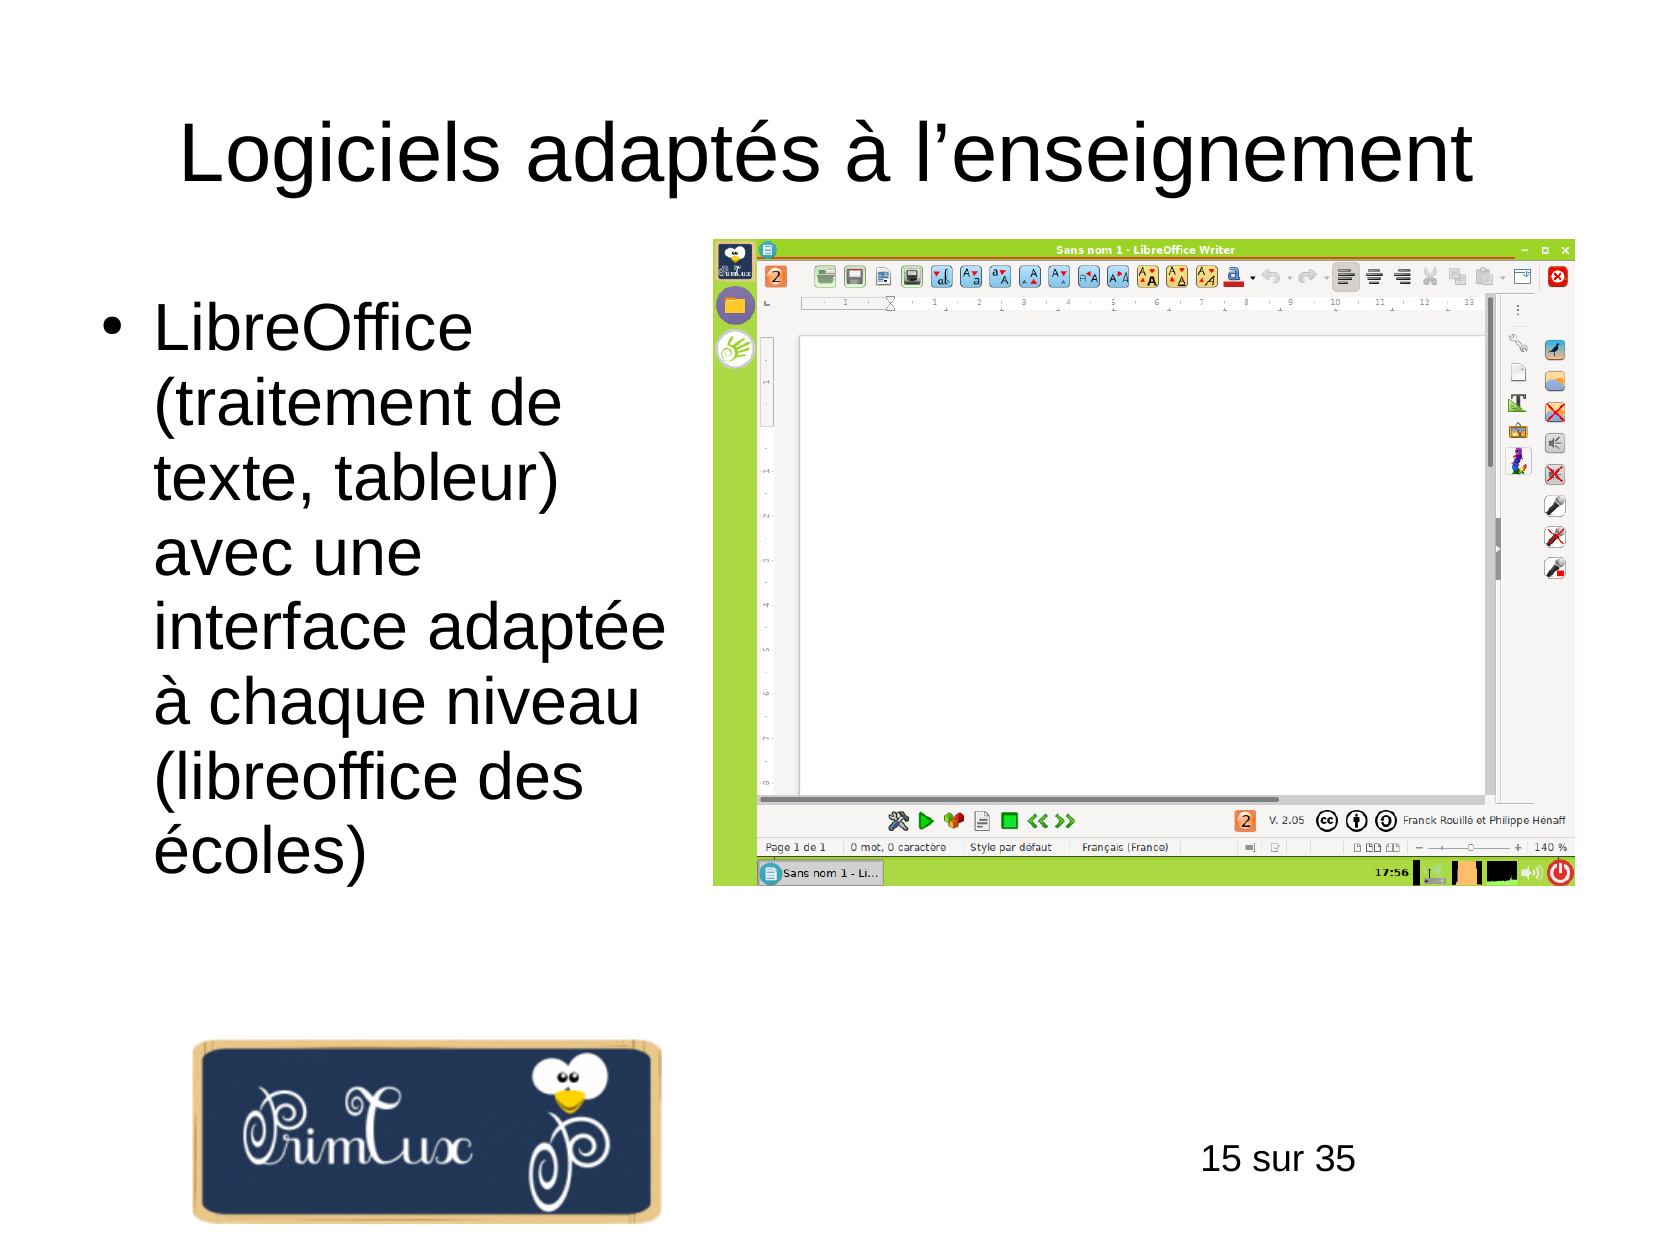

# Logiciels adaptés à l’enseignement
LibreOffice (traitement de texte, tableur) avec une interface adaptée à chaque niveau (libreoffice des écoles)